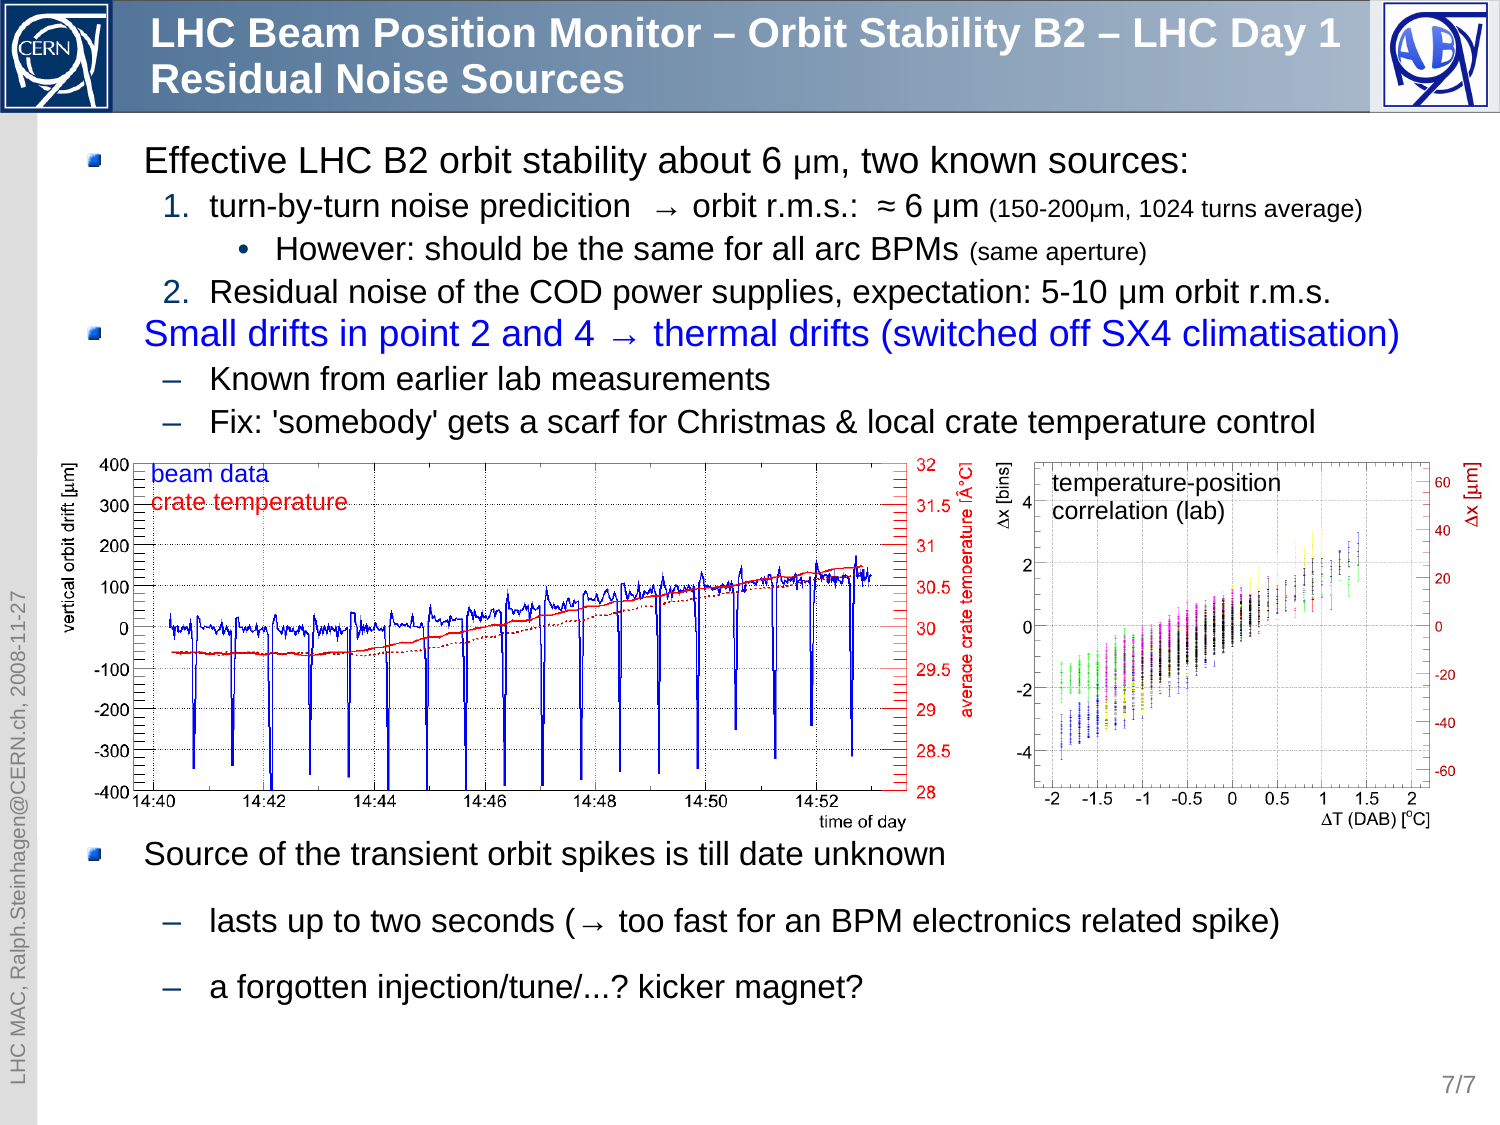

# LHC Beam Position Monitor – Orbit Stability B2 – LHC Day 1 Residual Noise Sources
Effective LHC B2 orbit stability about 6 μm, two known sources:
turn-by-turn noise predicition → orbit r.m.s.: ≈ 6 μm (150-200μm, 1024 turns average)
However: should be the same for all arc BPMs (same aperture)
Residual noise of the COD power supplies, expectation: 5-10 μm orbit r.m.s.
Small drifts in point 2 and 4 → thermal drifts (switched off SX4 climatisation)
Known from earlier lab measurements
Fix: 'somebody' gets a scarf for Christmas & local crate temperature control
Source of the transient orbit spikes is till date unknown
lasts up to two seconds (→ too fast for an BPM electronics related spike)
a forgotten injection/tune/...? kicker magnet?
beam data
crate temperature
temperature-position
correlation (lab)